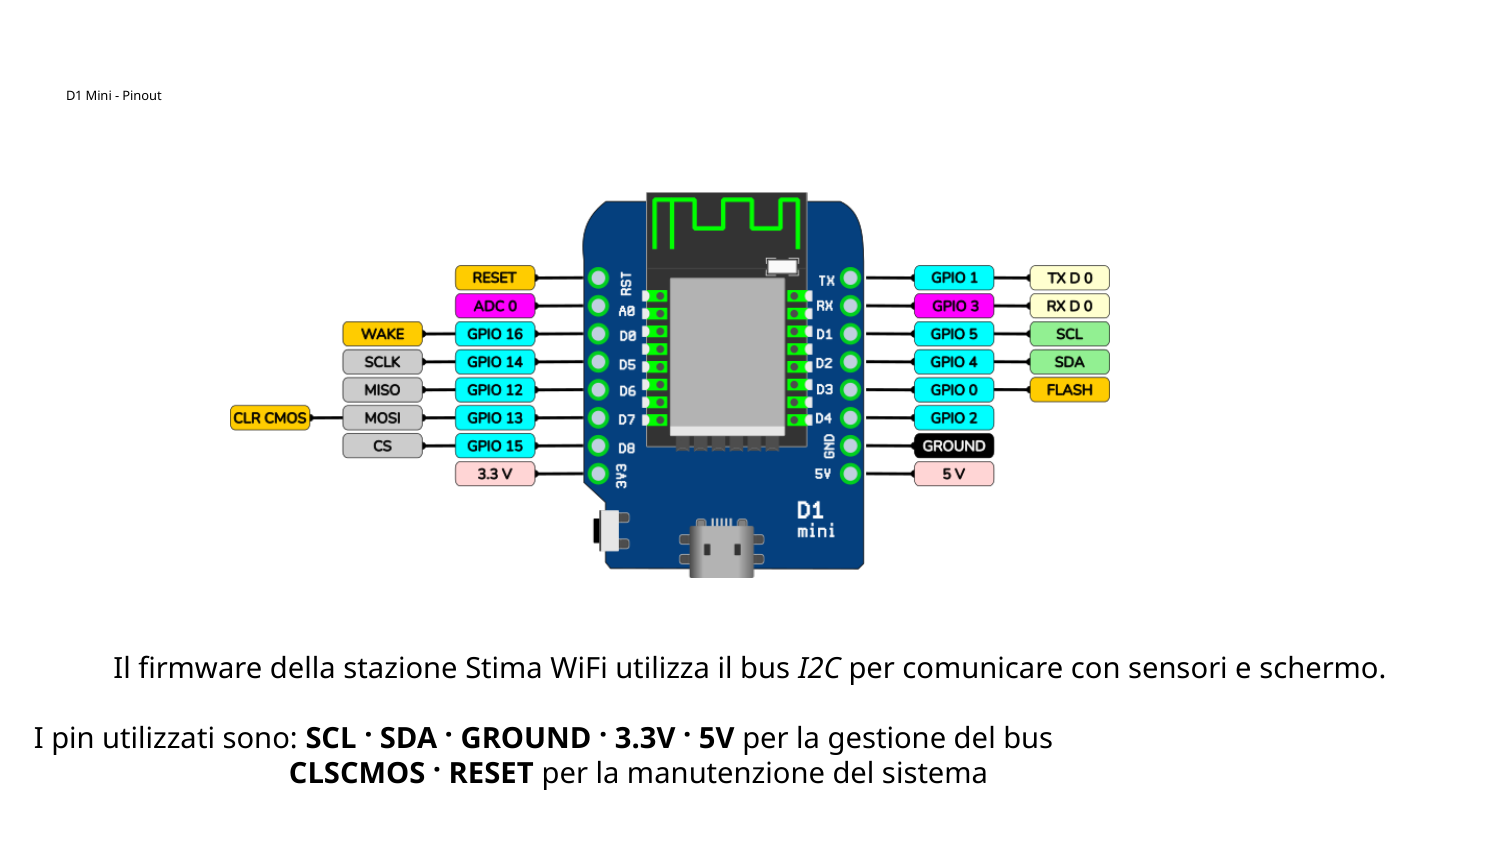

# D1 Mini - Pinout
Il firmware della stazione Stima WiFi utilizza il bus I2C per comunicare con sensori e schermo.
I pin utilizzati sono: SCL · SDA · GROUND · 3.3V · 5V per la gestione del bus
 CLSCMOS · RESET per la manutenzione del sistema